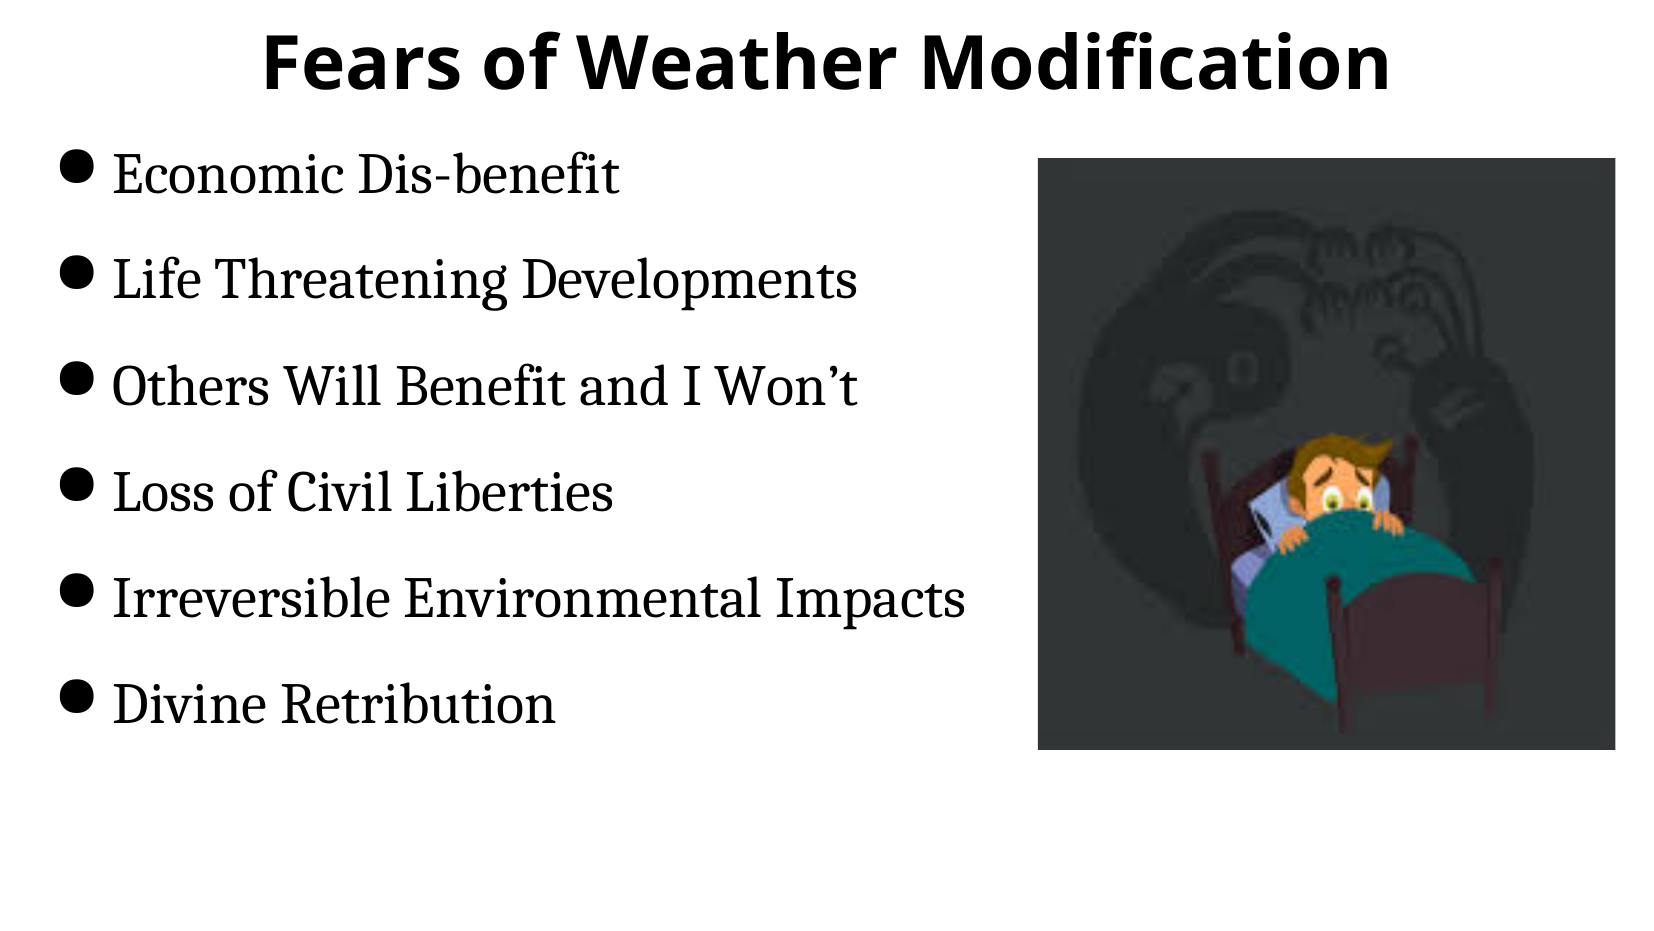

# Fears of Weather Modification
 Economic Dis-benefit
 Life Threatening Developments
 Others Will Benefit and I Won’t
 Loss of Civil Liberties
 Irreversible Environmental Impacts
 Divine Retribution